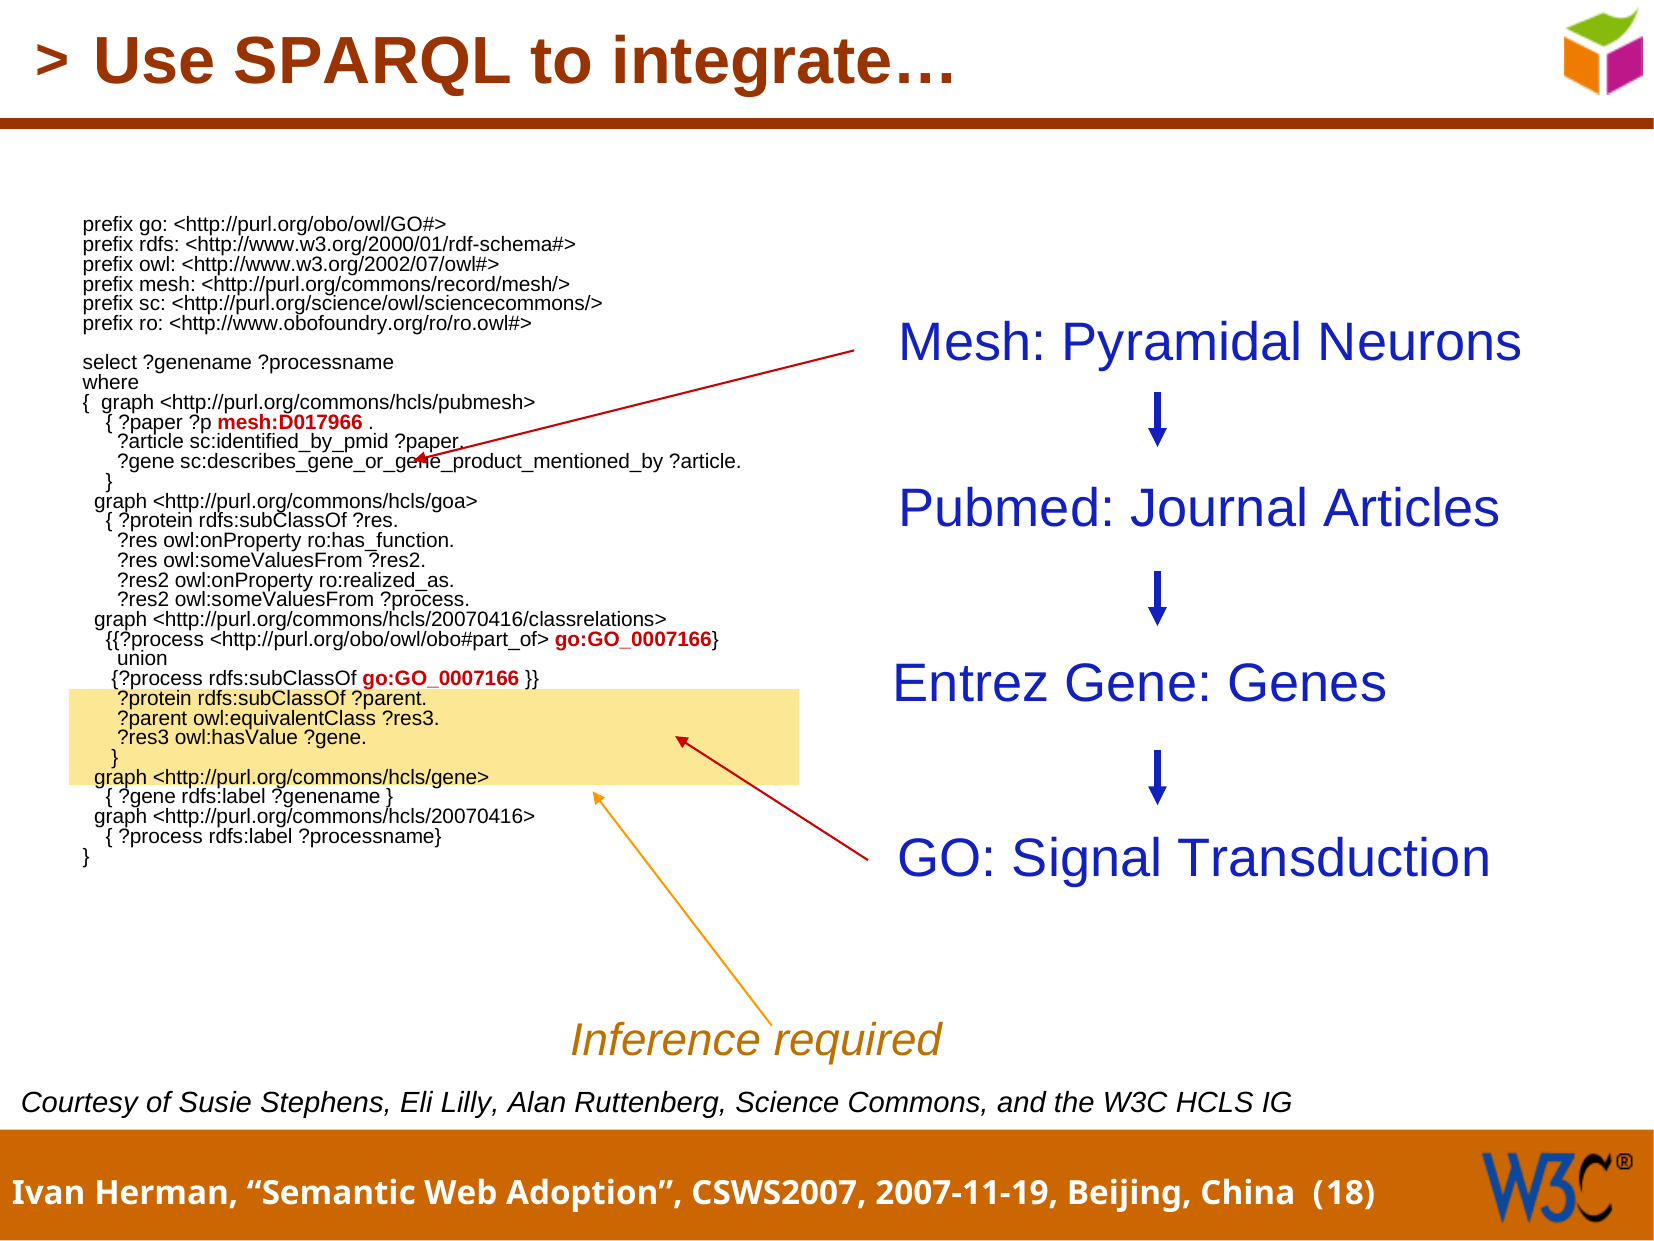

# Use SPARQL to integrate…
prefix go: <http://purl.org/obo/owl/GO#>
prefix rdfs: <http://www.w3.org/2000/01/rdf-schema#>
prefix owl: <http://www.w3.org/2002/07/owl#>
prefix mesh: <http://purl.org/commons/record/mesh/>
prefix sc: <http://purl.org/science/owl/sciencecommons/>
prefix ro: <http://www.obofoundry.org/ro/ro.owl#>
select ?genename ?processname
where
{ graph <http://purl.org/commons/hcls/pubmesh>
 { ?paper ?p mesh:D017966 .
 ?article sc:identified_by_pmid ?paper.
 ?gene sc:describes_gene_or_gene_product_mentioned_by ?article.
 }
 graph <http://purl.org/commons/hcls/goa>
 { ?protein rdfs:subClassOf ?res.
 ?res owl:onProperty ro:has_function.
 ?res owl:someValuesFrom ?res2.
 ?res2 owl:onProperty ro:realized_as.
 ?res2 owl:someValuesFrom ?process.
 graph <http://purl.org/commons/hcls/20070416/classrelations>
 {{?process <http://purl.org/obo/owl/obo#part_of> go:GO_0007166}
 union
 {?process rdfs:subClassOf go:GO_0007166 }}
 ?protein rdfs:subClassOf ?parent.
 ?parent owl:equivalentClass ?res3.
 ?res3 owl:hasValue ?gene.
 }
 graph <http://purl.org/commons/hcls/gene>
 { ?gene rdfs:label ?genename }
 graph <http://purl.org/commons/hcls/20070416>
 { ?process rdfs:label ?processname}
}
Mesh: Pyramidal Neurons
Pubmed: Journal Articles
Entrez Gene: Genes
GO: Signal Transduction
Inference required
Courtesy of Susie Stephens, Eli Lilly, Alan Ruttenberg, Science Commons, and the W3C HCLS IG